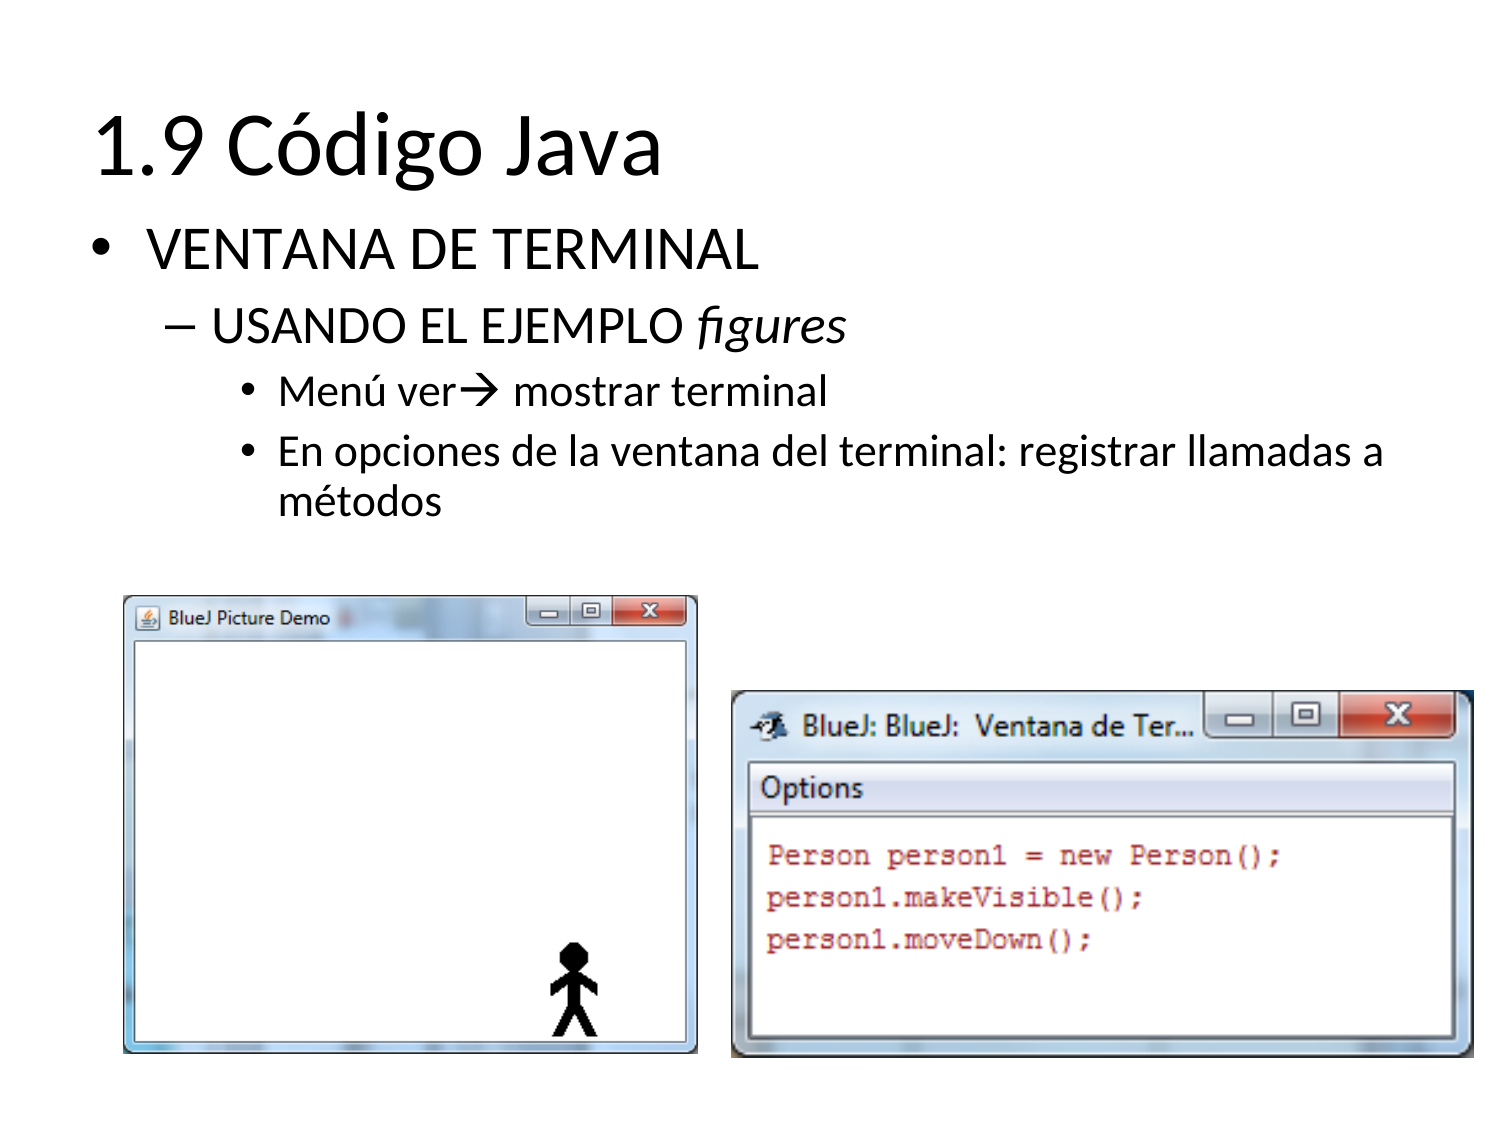

# 1.9 Código Java
VENTANA DE TERMINAL
USANDO EL EJEMPLO figures
Menú ver mostrar terminal
En opciones de la ventana del terminal: registrar llamadas a métodos